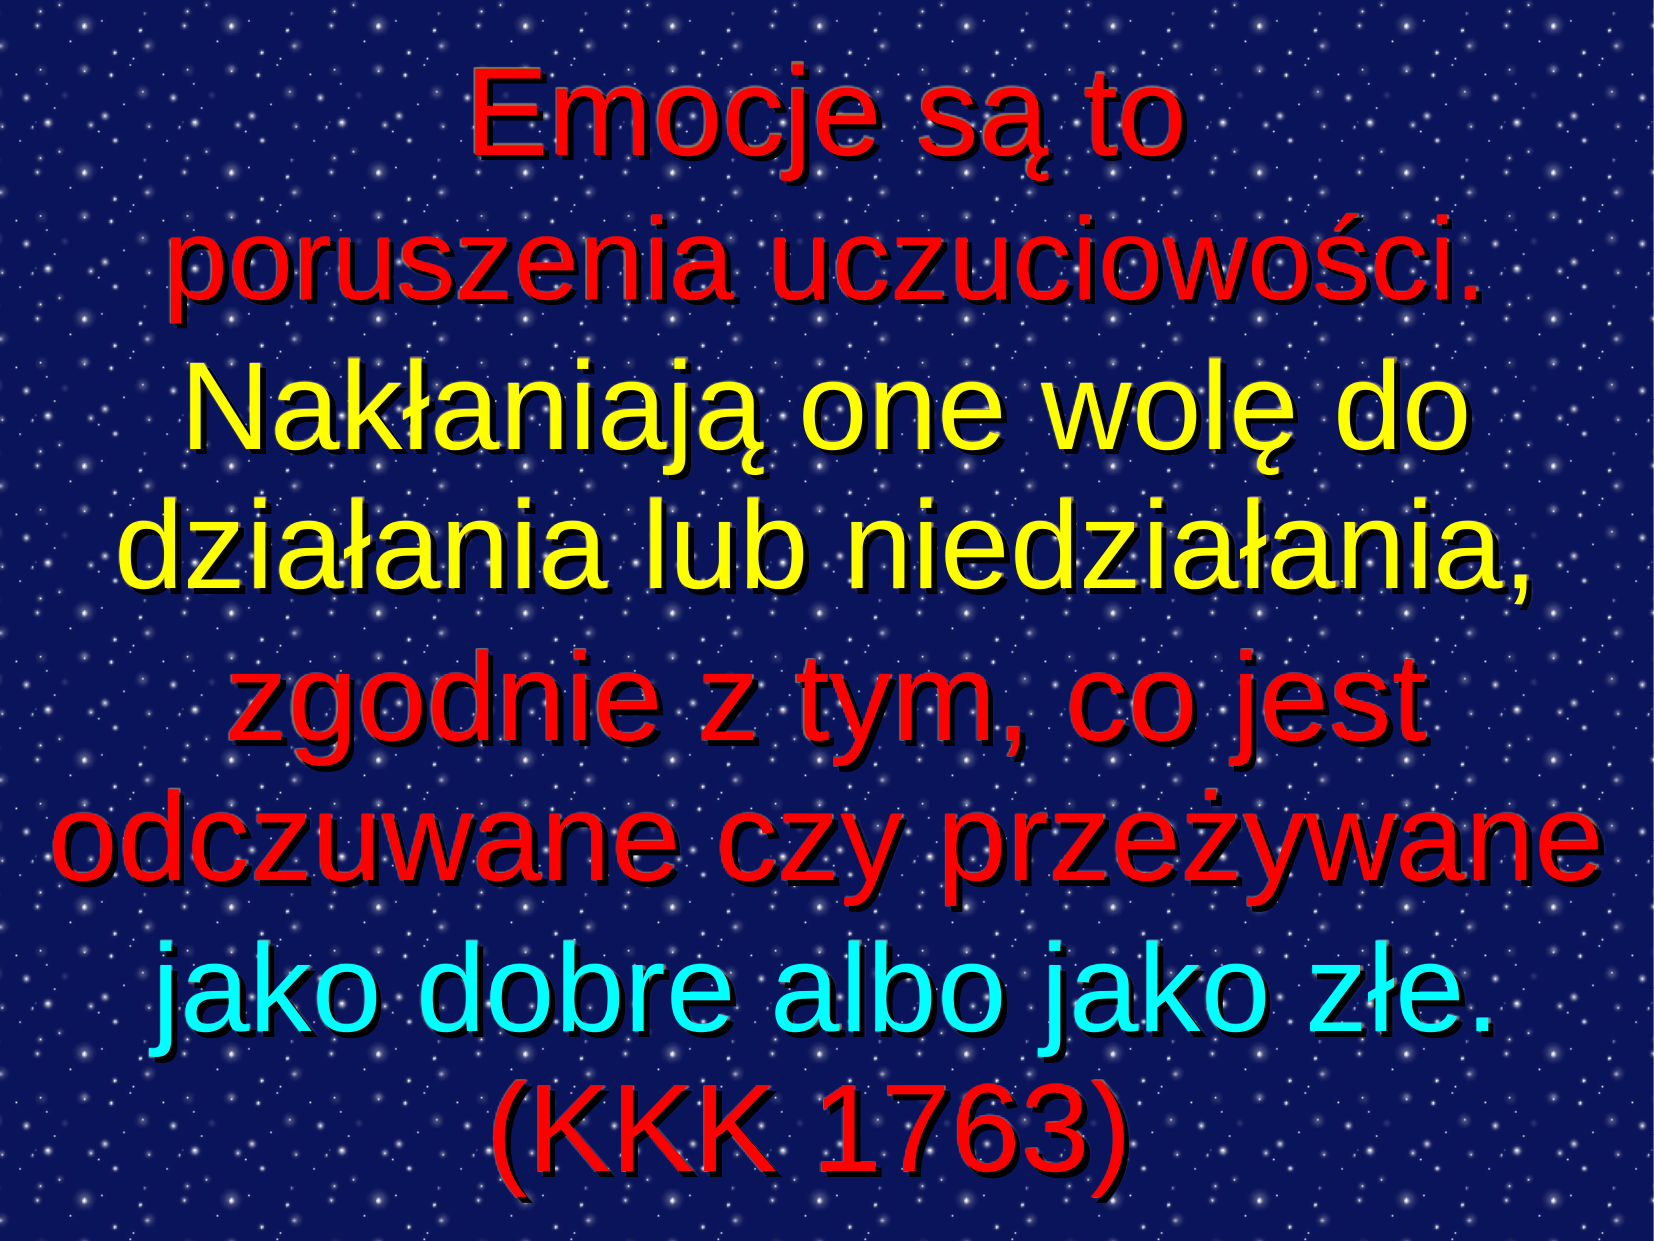

# Emocje są to
poruszenia uczuciowości.
Nakłaniają one wolę do
działania lub niedziałania,
zgodnie z tym, co jest odczuwane czy przeżywane
jako dobre albo jako złe.
(KKK 1763)